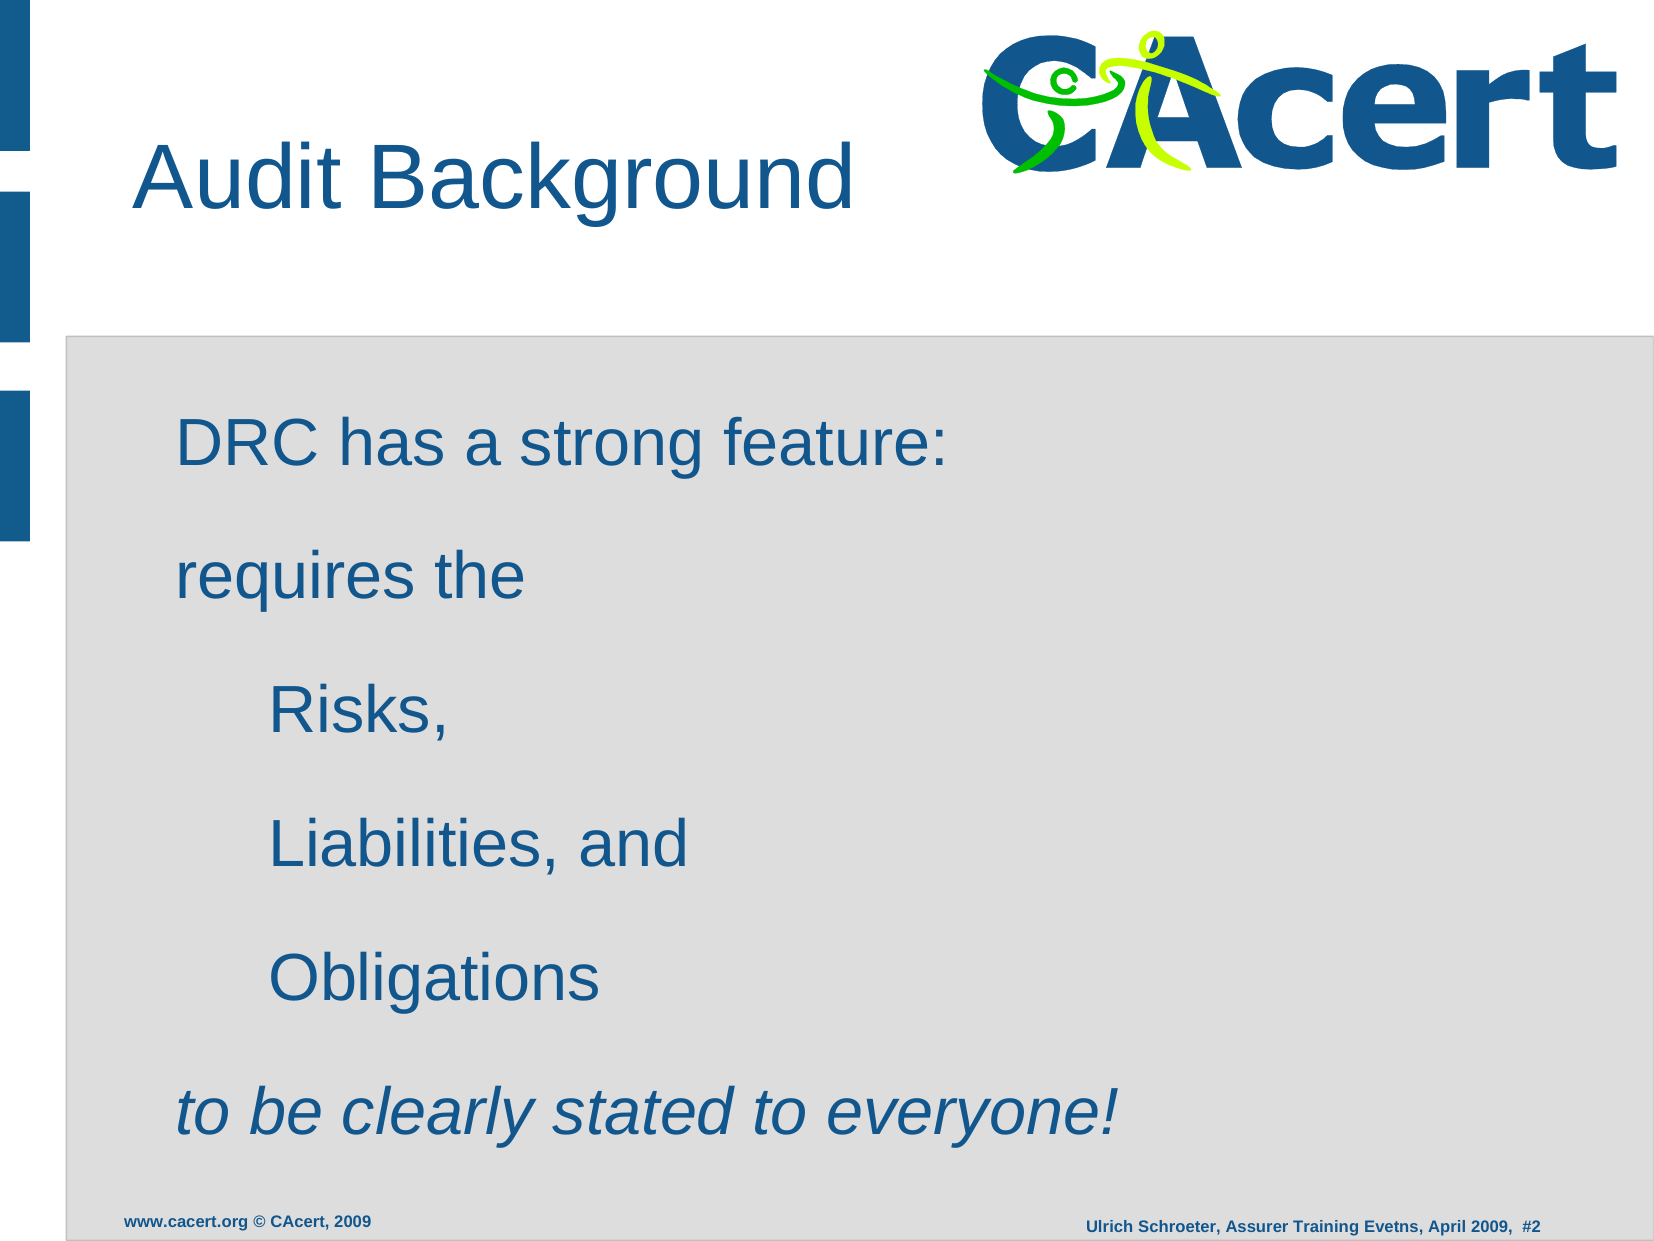

Audit Background
 DRC has a strong feature:
 requires the
 Risks,
 Liabilities, and
 Obligations
 to be clearly stated to everyone!